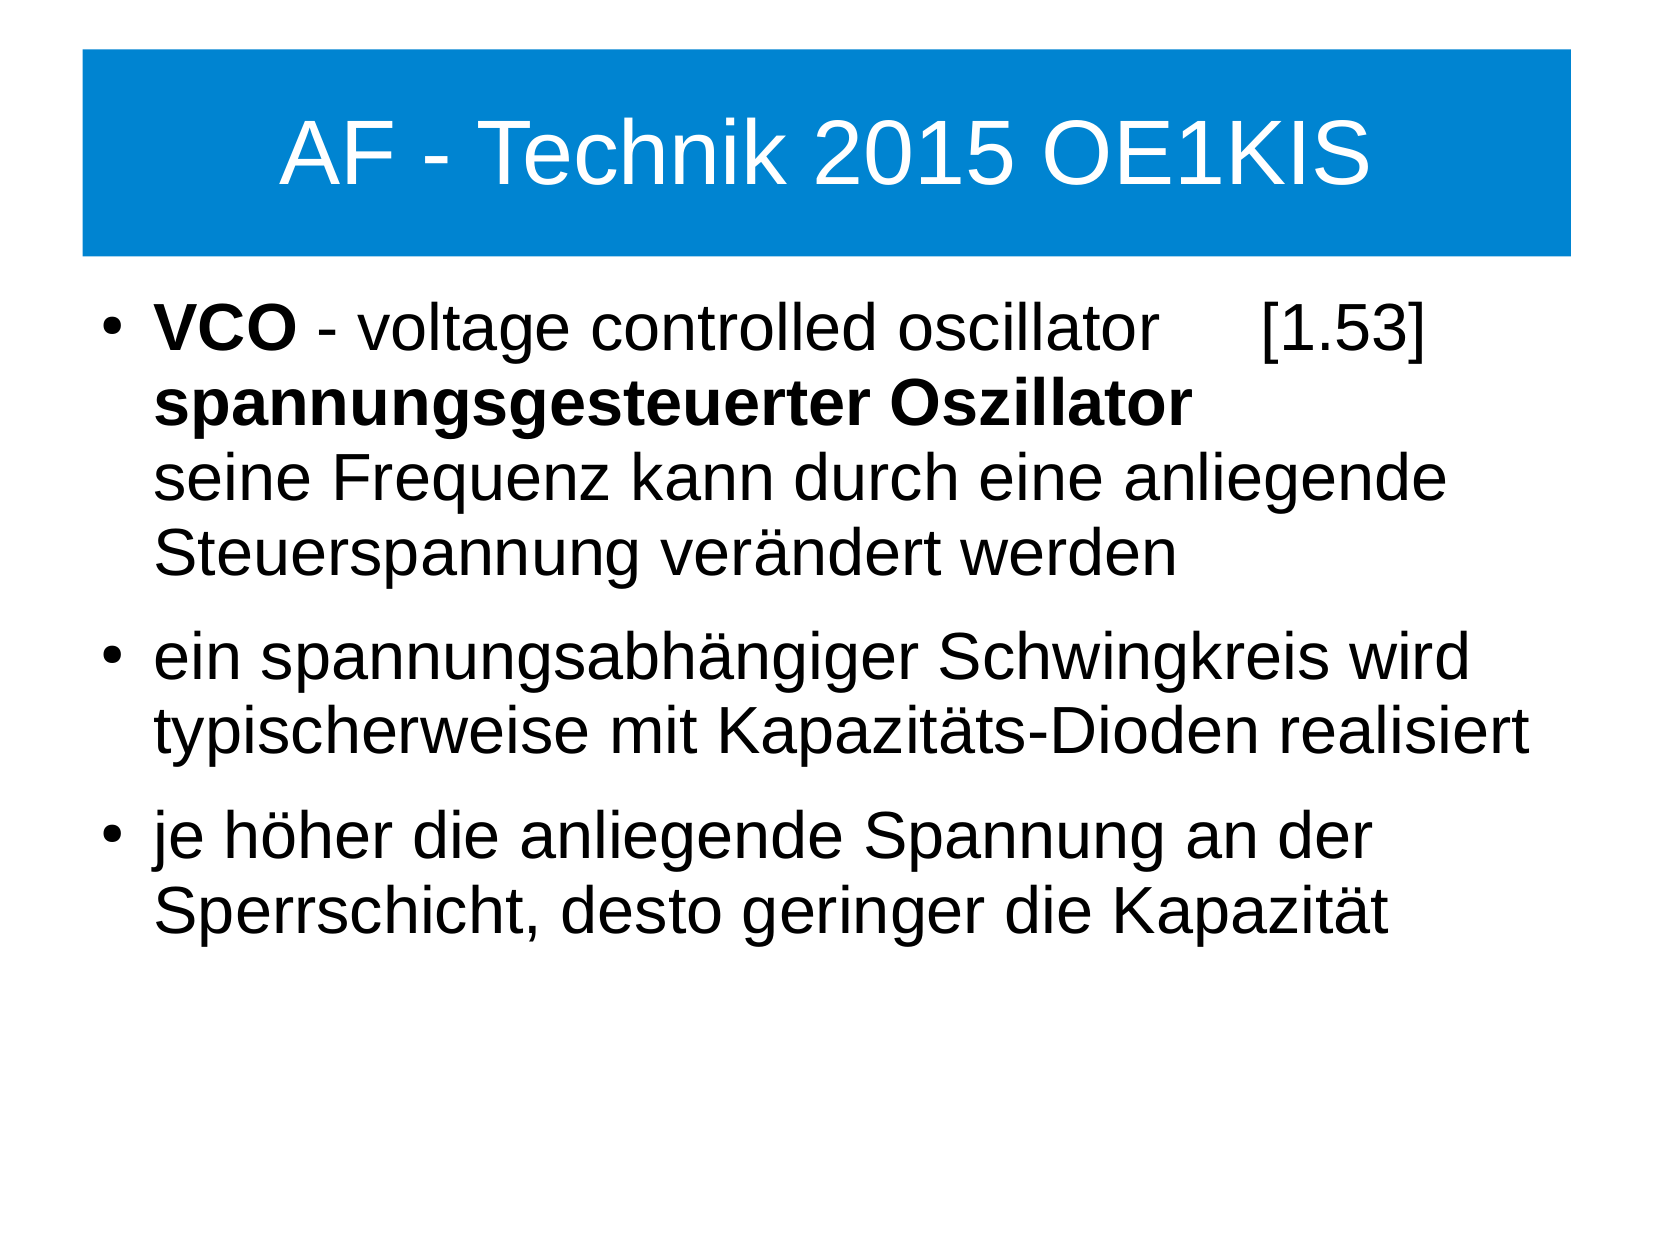

# AF - Technik 2015 OE1KIS
VCO - voltage controlled oscillator 		[1.53]
spannungsgesteuerter Oszillator
seine Frequenz kann durch eine anliegende Steuerspannung verändert werden
ein spannungsabhängiger Schwingkreis wird typischerweise mit Kapazitäts-Dioden realisiert
je höher die anliegende Spannung an der Sperrschicht, desto geringer die Kapazität